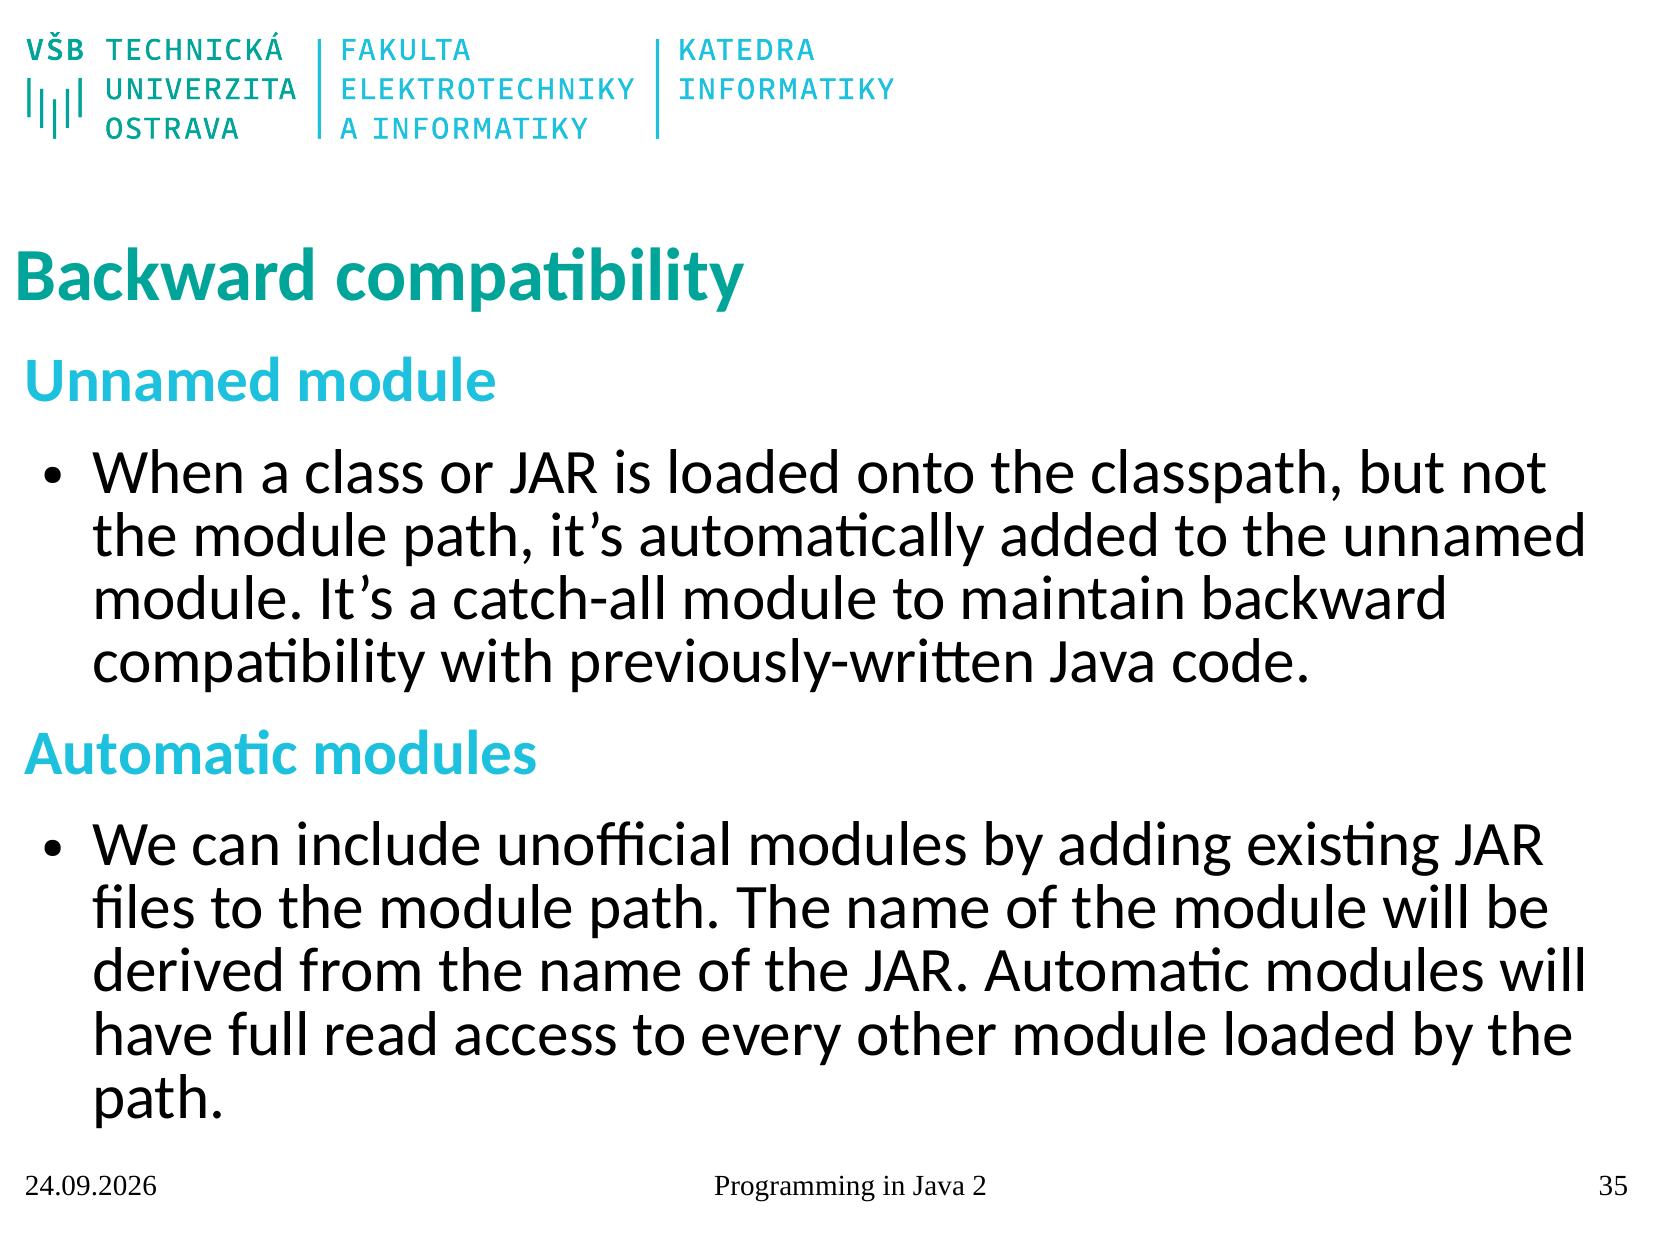

# Backward compatibility
Unnamed module
When a class or JAR is loaded onto the classpath, but not the module path, it’s automatically added to the unnamed module. It’s a catch-all module to maintain backward compatibility with previously-written Java code.
Automatic modules
We can include unofficial modules by adding existing JAR files to the module path. The name of the module will be derived from the name of the JAR. Automatic modules will have full read access to every other module loaded by the path.
Programming in Java 2
35